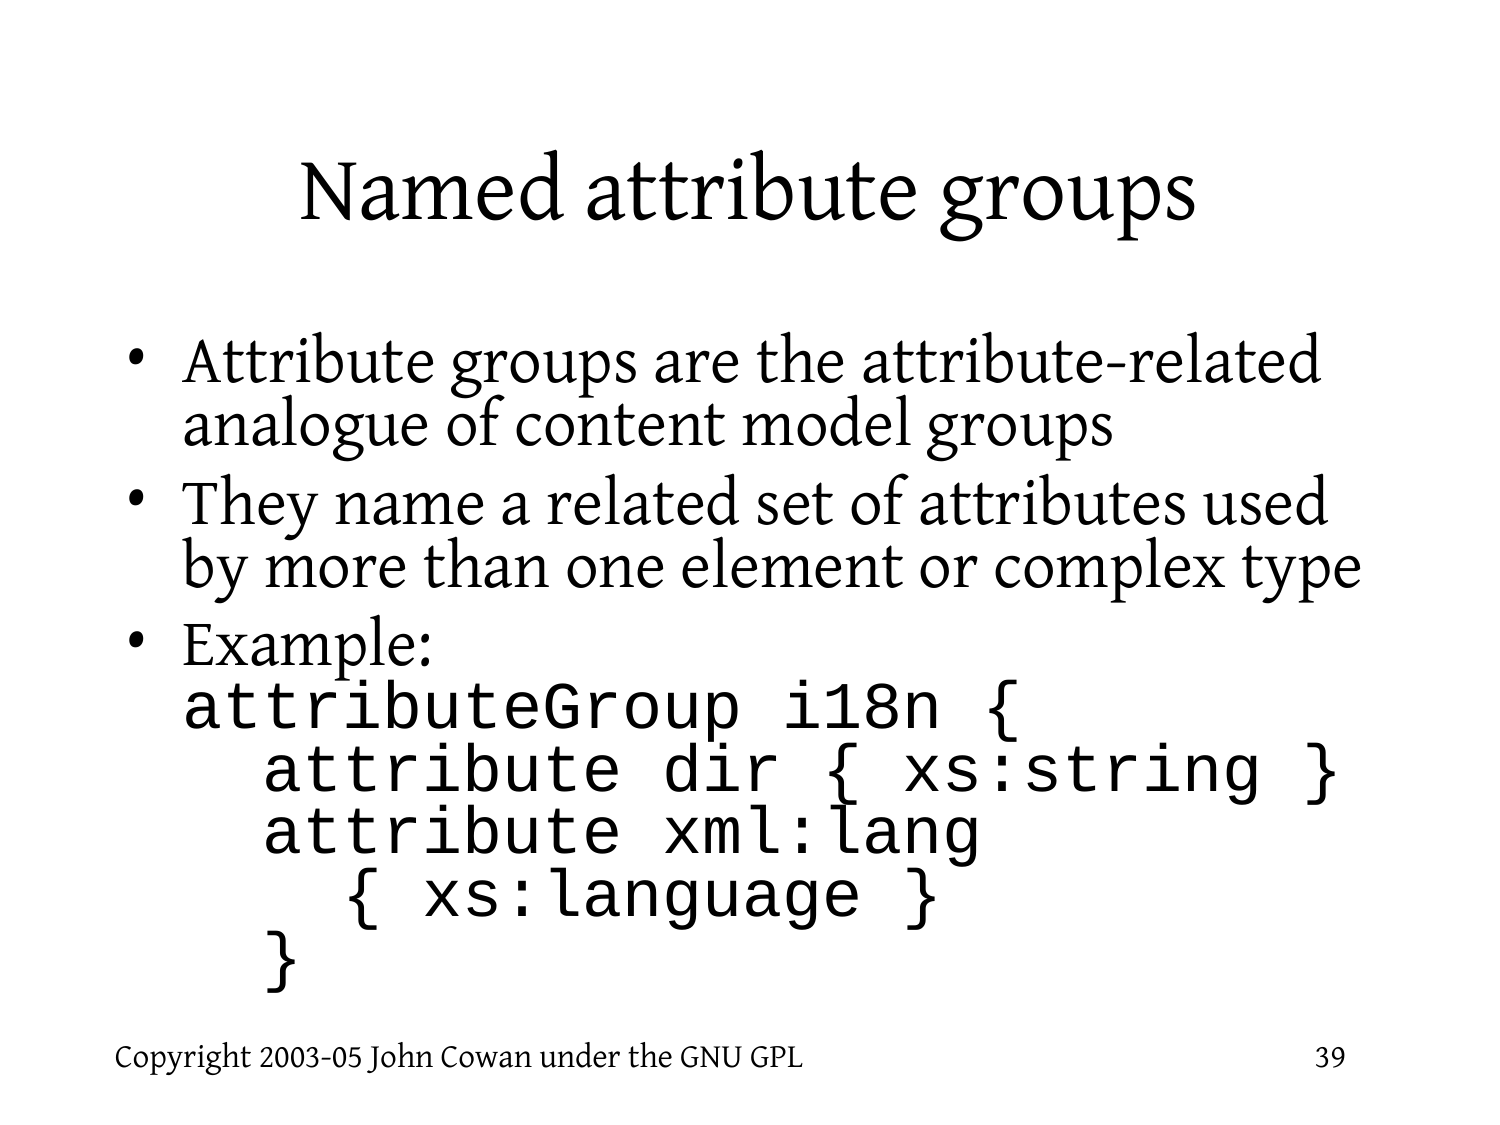

# Named attribute groups
Attribute groups are the attribute-related analogue of content model groups
They name a related set of attributes used by more than one element or complex type
Example:
attributeGroup i18n {
 attribute dir { xs:string }
 attribute xml:lang
 { xs:language }
 }